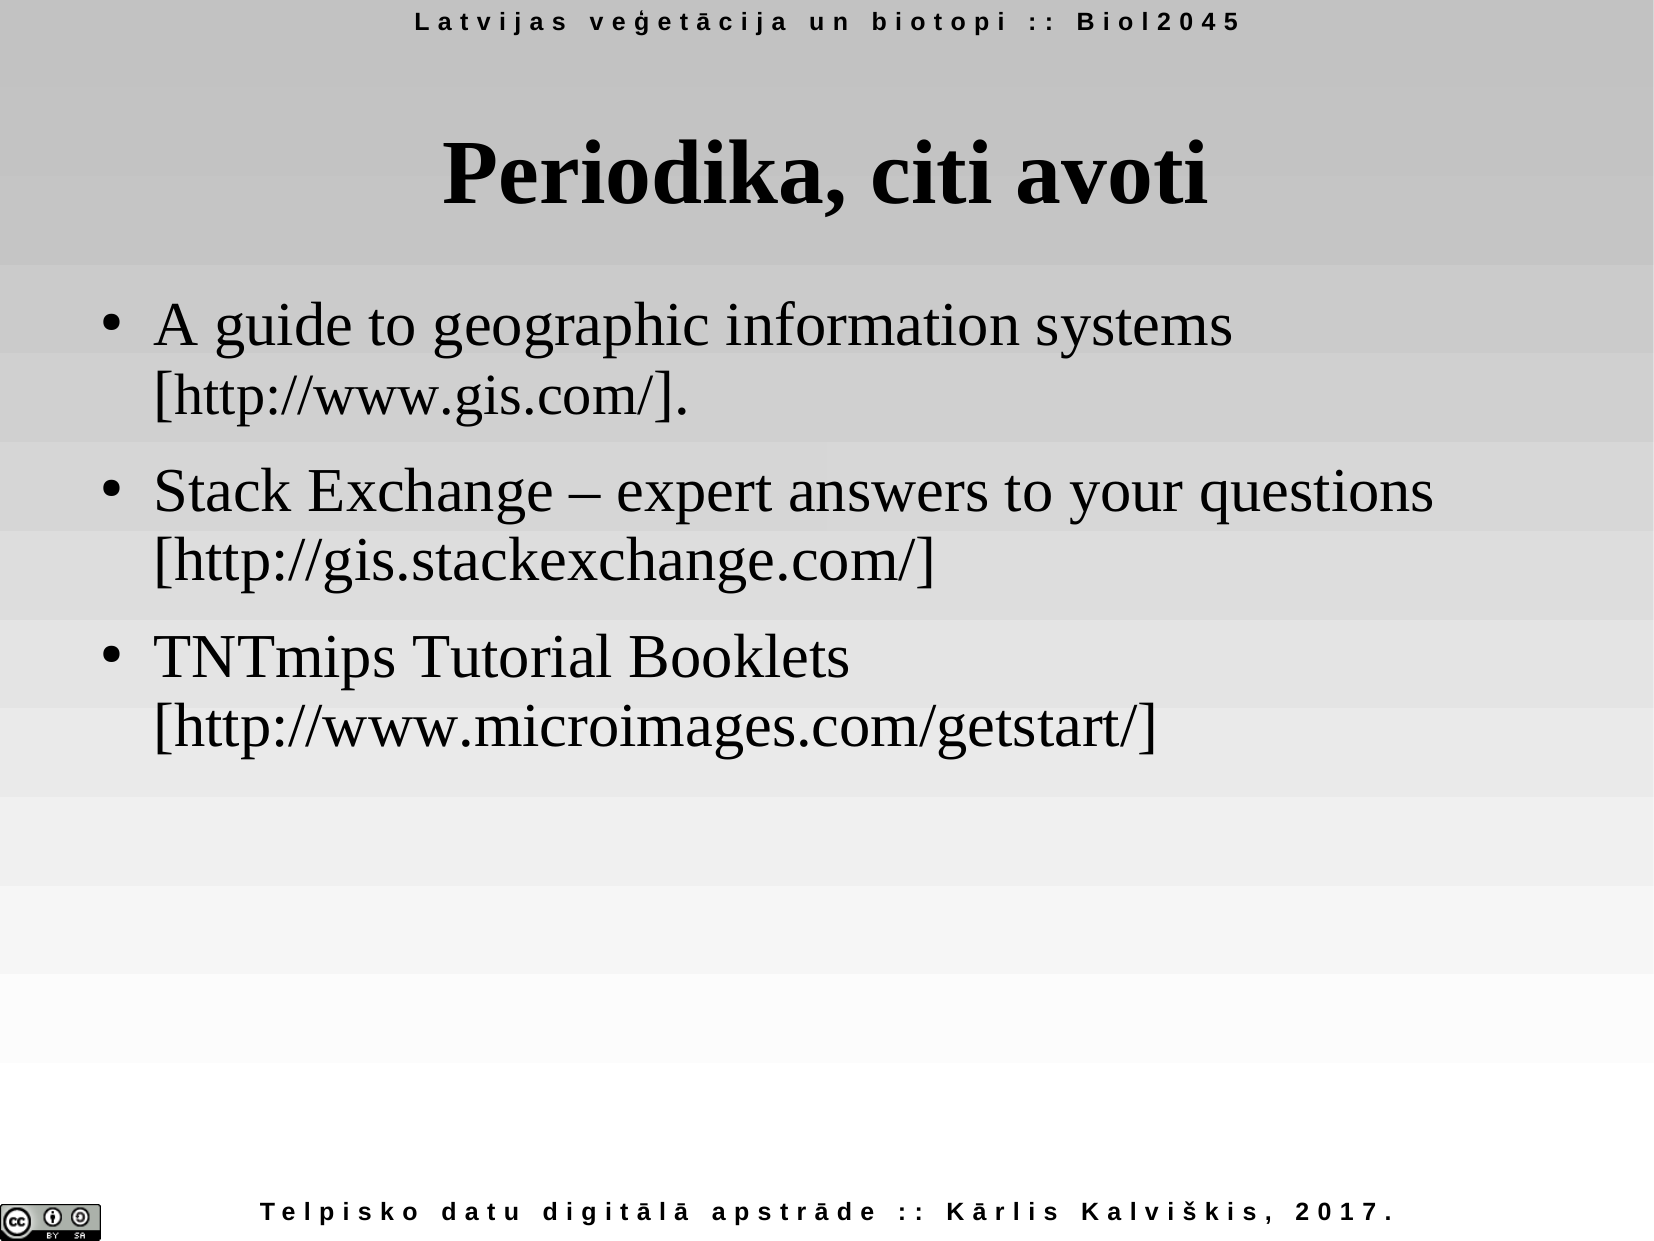

# Periodika, citi avoti
A guide to geographic information systems
[http://www.gis.com/].
Stack Exchange – expert answers to your questions
[http://gis.stackexchange.com/]
TNTmips Tutorial Booklets
[http://www.microimages.com/getstart/]